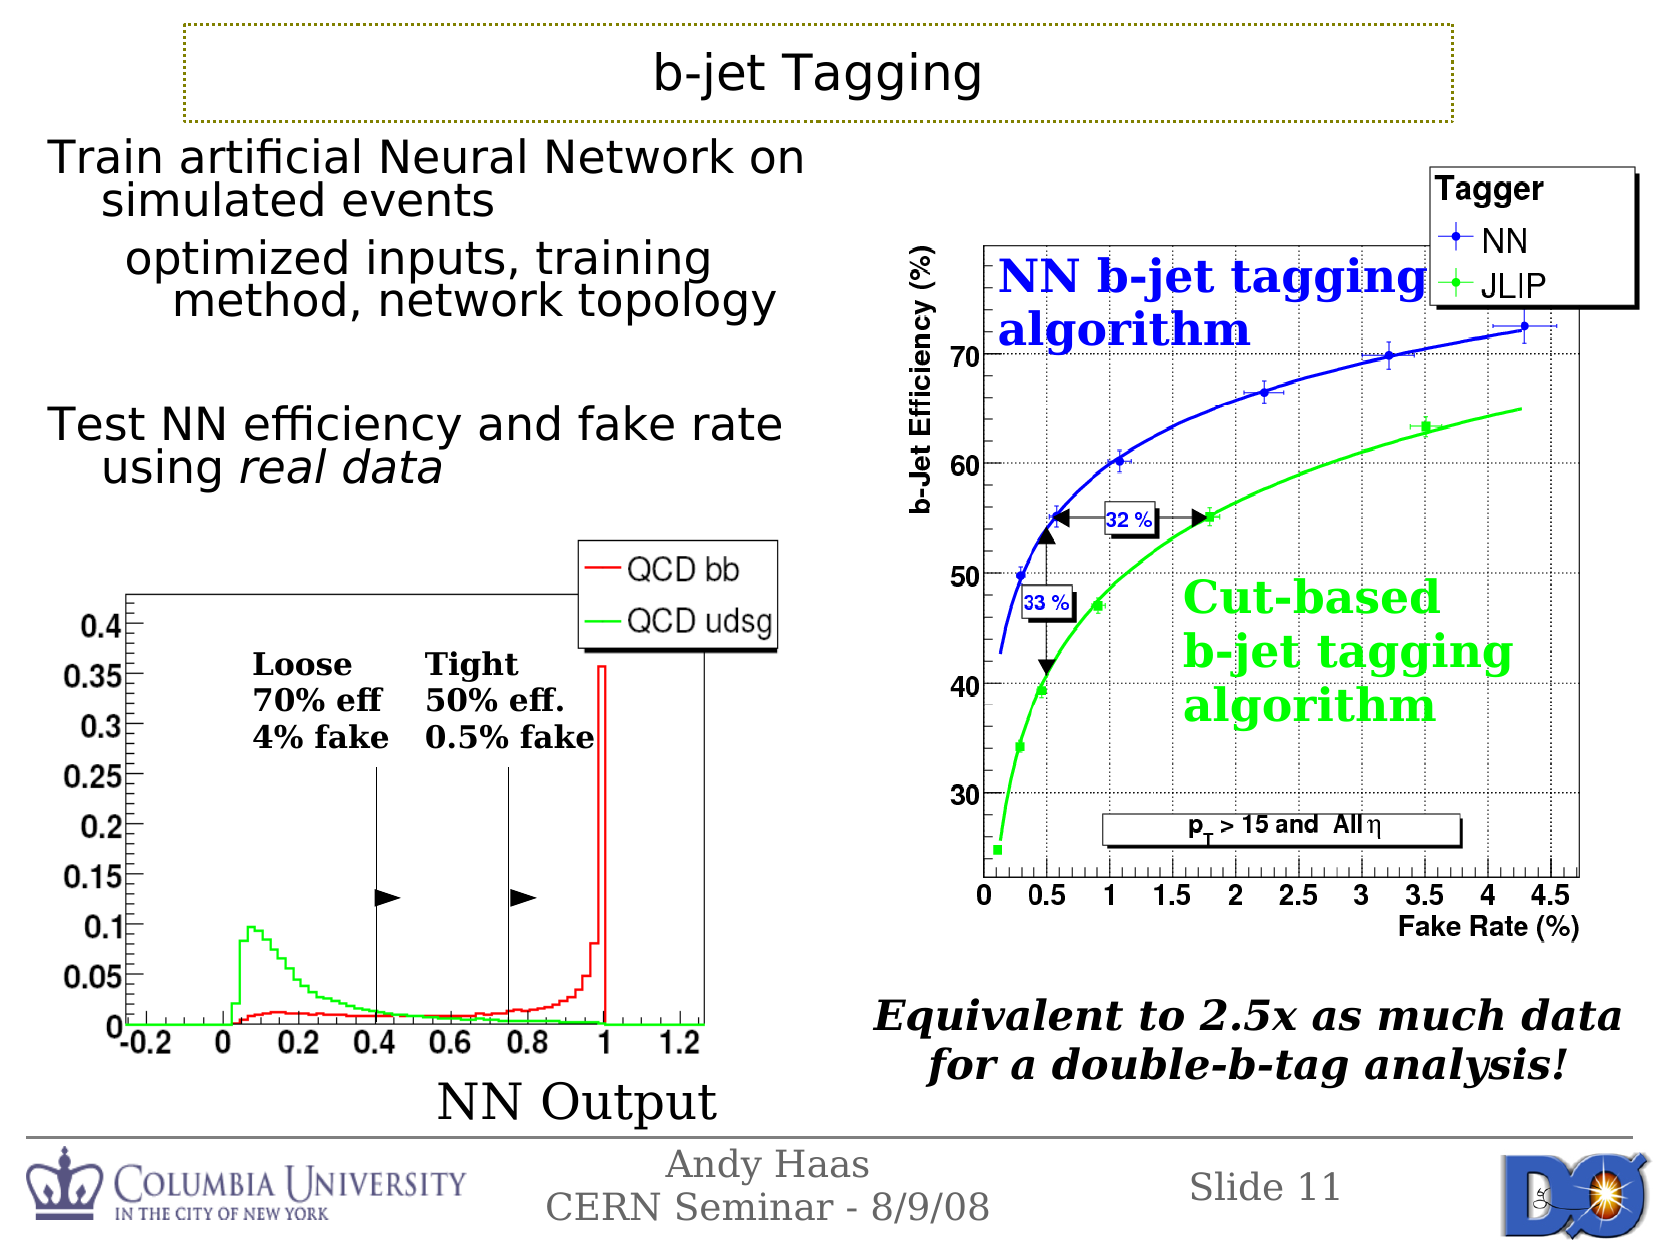

# b-jet Tagging
Train artificial Neural Network on simulated events
optimized inputs, training method, network topology
Test NN efficiency and fake rate using real data
NN b-jet tagging
algorithm
Cut-based
b-jet tagging
algorithm
Loose
70% eff
4% fake
Tight
50% eff.
0.5% fake
Equivalent to 2.5x as much data
for a double-b-tag analysis!
NN Output